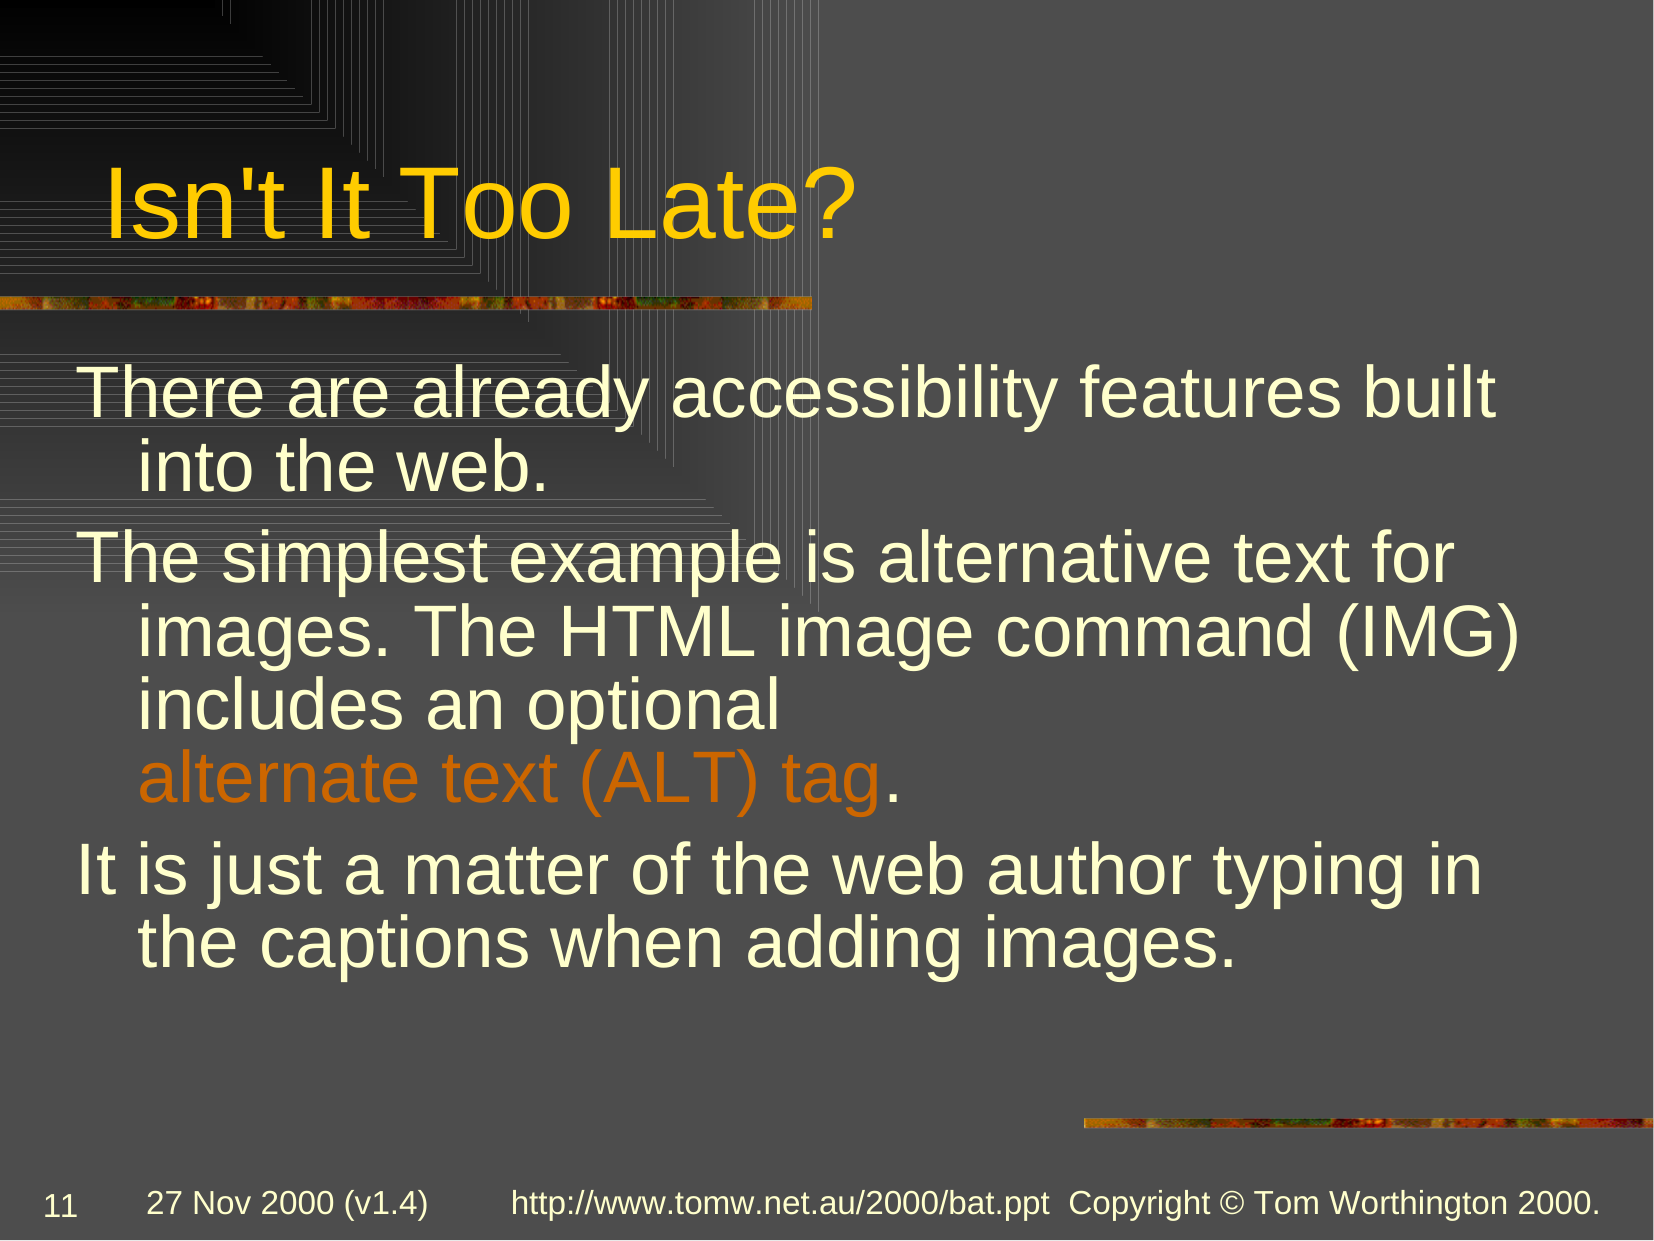

# Isn't It Too Late?
There are already accessibility features built into the web.
The simplest example is alternative text for images. The HTML image command (IMG) includes an optional alternate text (ALT) tag.
It is just a matter of the web author typing in the captions when adding images.
27 Nov 2000 (v1.4)
http://www.tomw.net.au/2000/bat.ppt Copyright © Tom Worthington 2000.
11